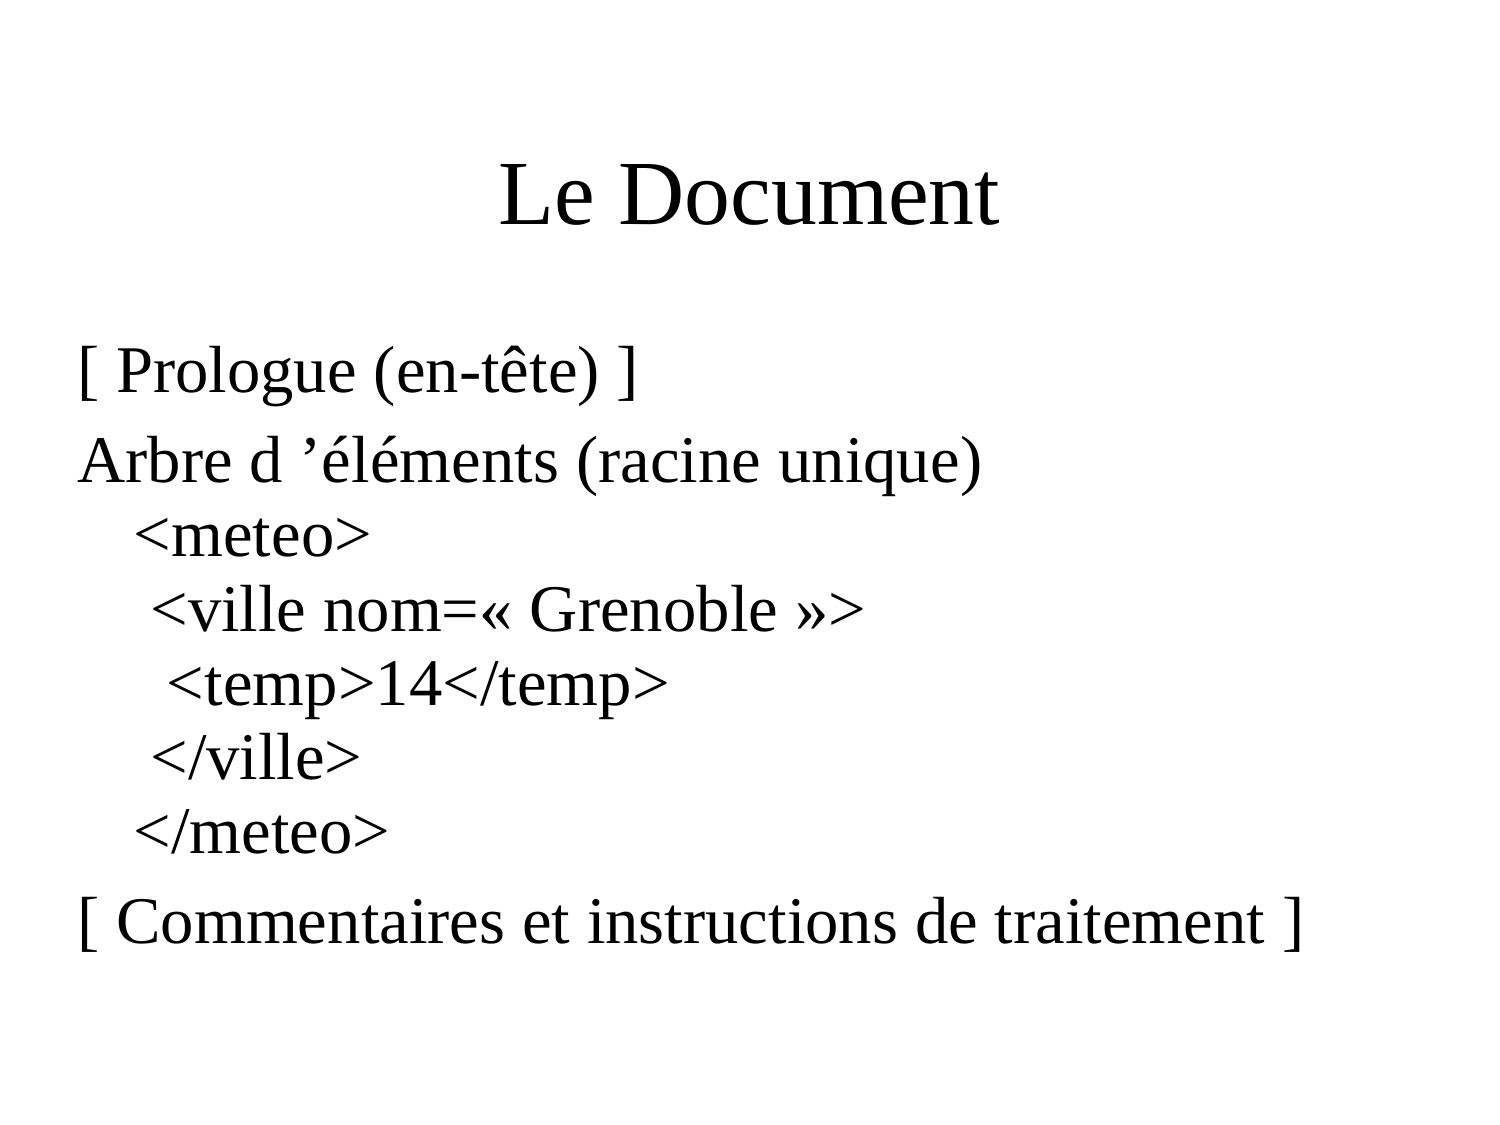

# Le Document
[ Prologue (en-tête) ]
Arbre d ’éléments (racine unique)
<meteo>
 <ville nom=« Grenoble »>
 <temp>14</temp>
 </ville>
</meteo>
[ Commentaires et instructions de traitement ]